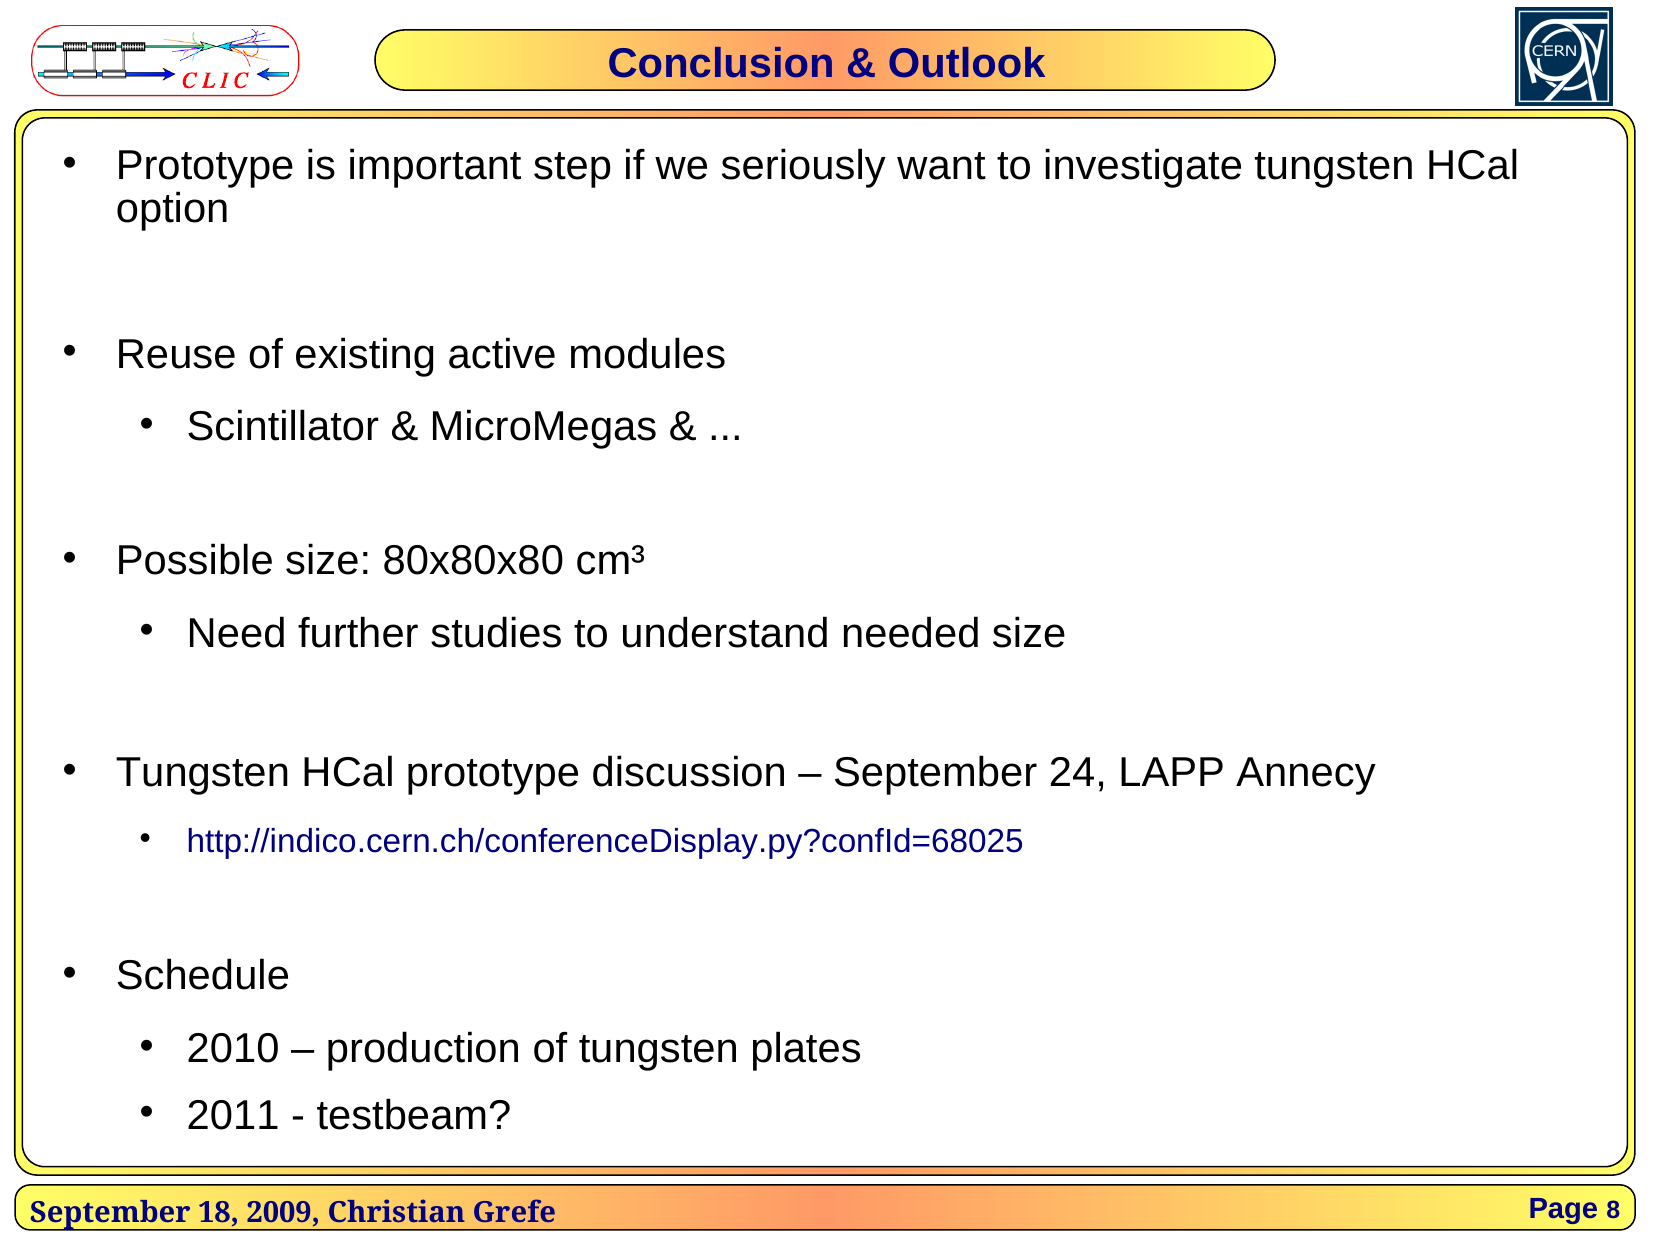

# Conclusion & Outlook
Prototype is important step if we seriously want to investigate tungsten HCal option
Reuse of existing active modules
Scintillator & MicroMegas & ...
Possible size: 80x80x80 cm³
Need further studies to understand needed size
Tungsten HCal prototype discussion – September 24, LAPP Annecy
http://indico.cern.ch/conferenceDisplay.py?confId=68025
Schedule
2010 – production of tungsten plates
2011 - testbeam?